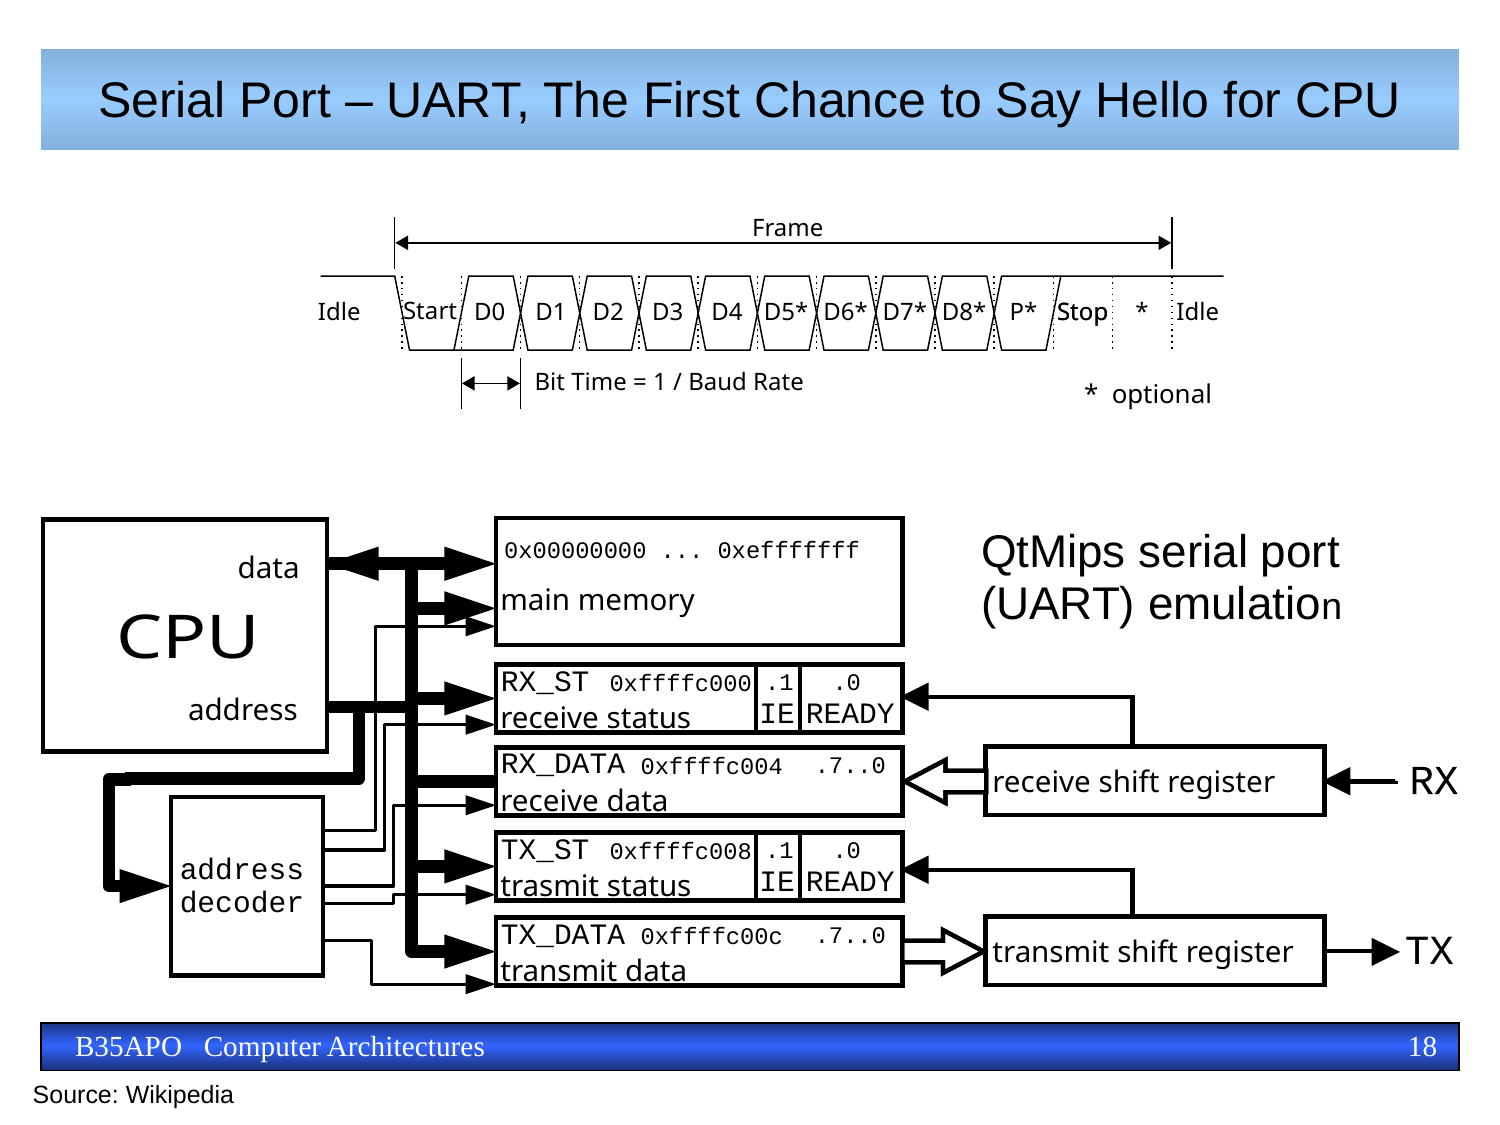

# Serial Port – UART, The First Chance to Say Hello for CPU
QtMips serial port (UART) emulation
0x00000000 ... 0xefffffff
data
main memory
CPU
RX_ST
.1
.0
0xffffc000
address
receive status
IE
READY
RX_DATA
.7..0
0xffffc004
receive shift register
receive data
TX_ST
.1
.0
0xffffc008
address
decoder
trasmit status
IE
READY
TX_DATA
.7..0
0xffffc00c
TX
transmit shift register
transmit data
B35APO Computer Architectures
18
Source: Wikipedia